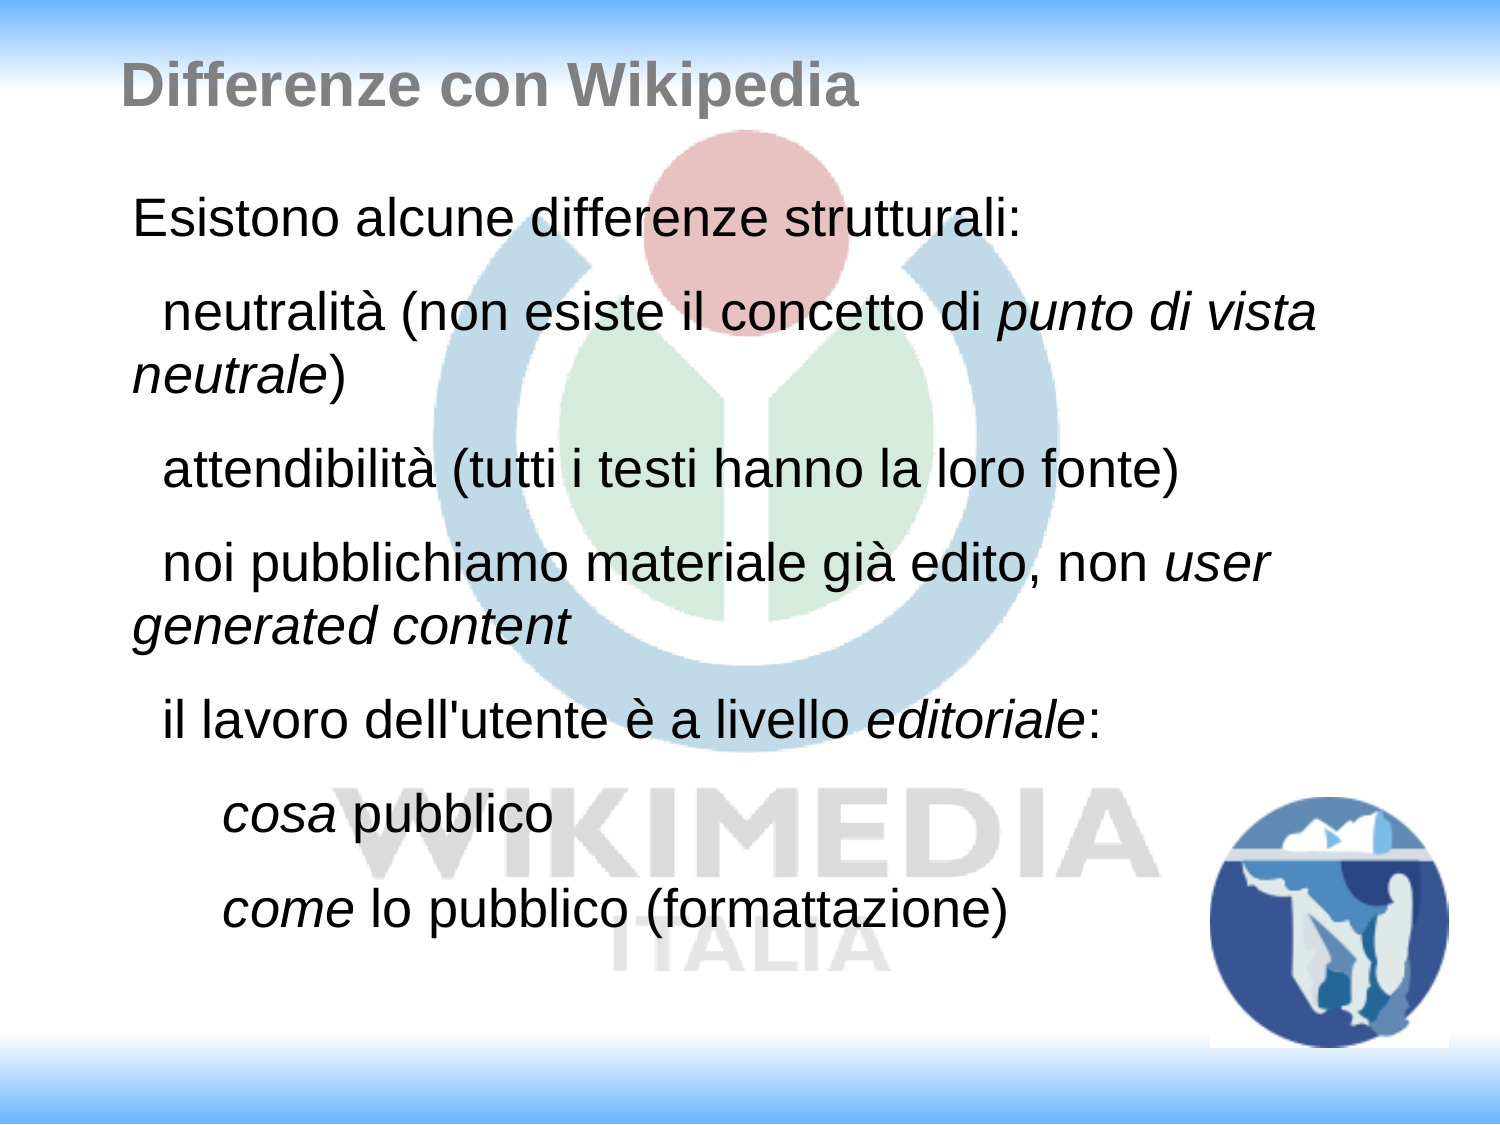

Differenze con Wikipedia
Esistono alcune differenze strutturali:
 neutralità (non esiste il concetto di punto di vista neutrale)
 attendibilità (tutti i testi hanno la loro fonte)
 noi pubblichiamo materiale già edito, non user generated content
 il lavoro dell'utente è a livello editoriale:
 cosa pubblico
 come lo pubblico (formattazione)